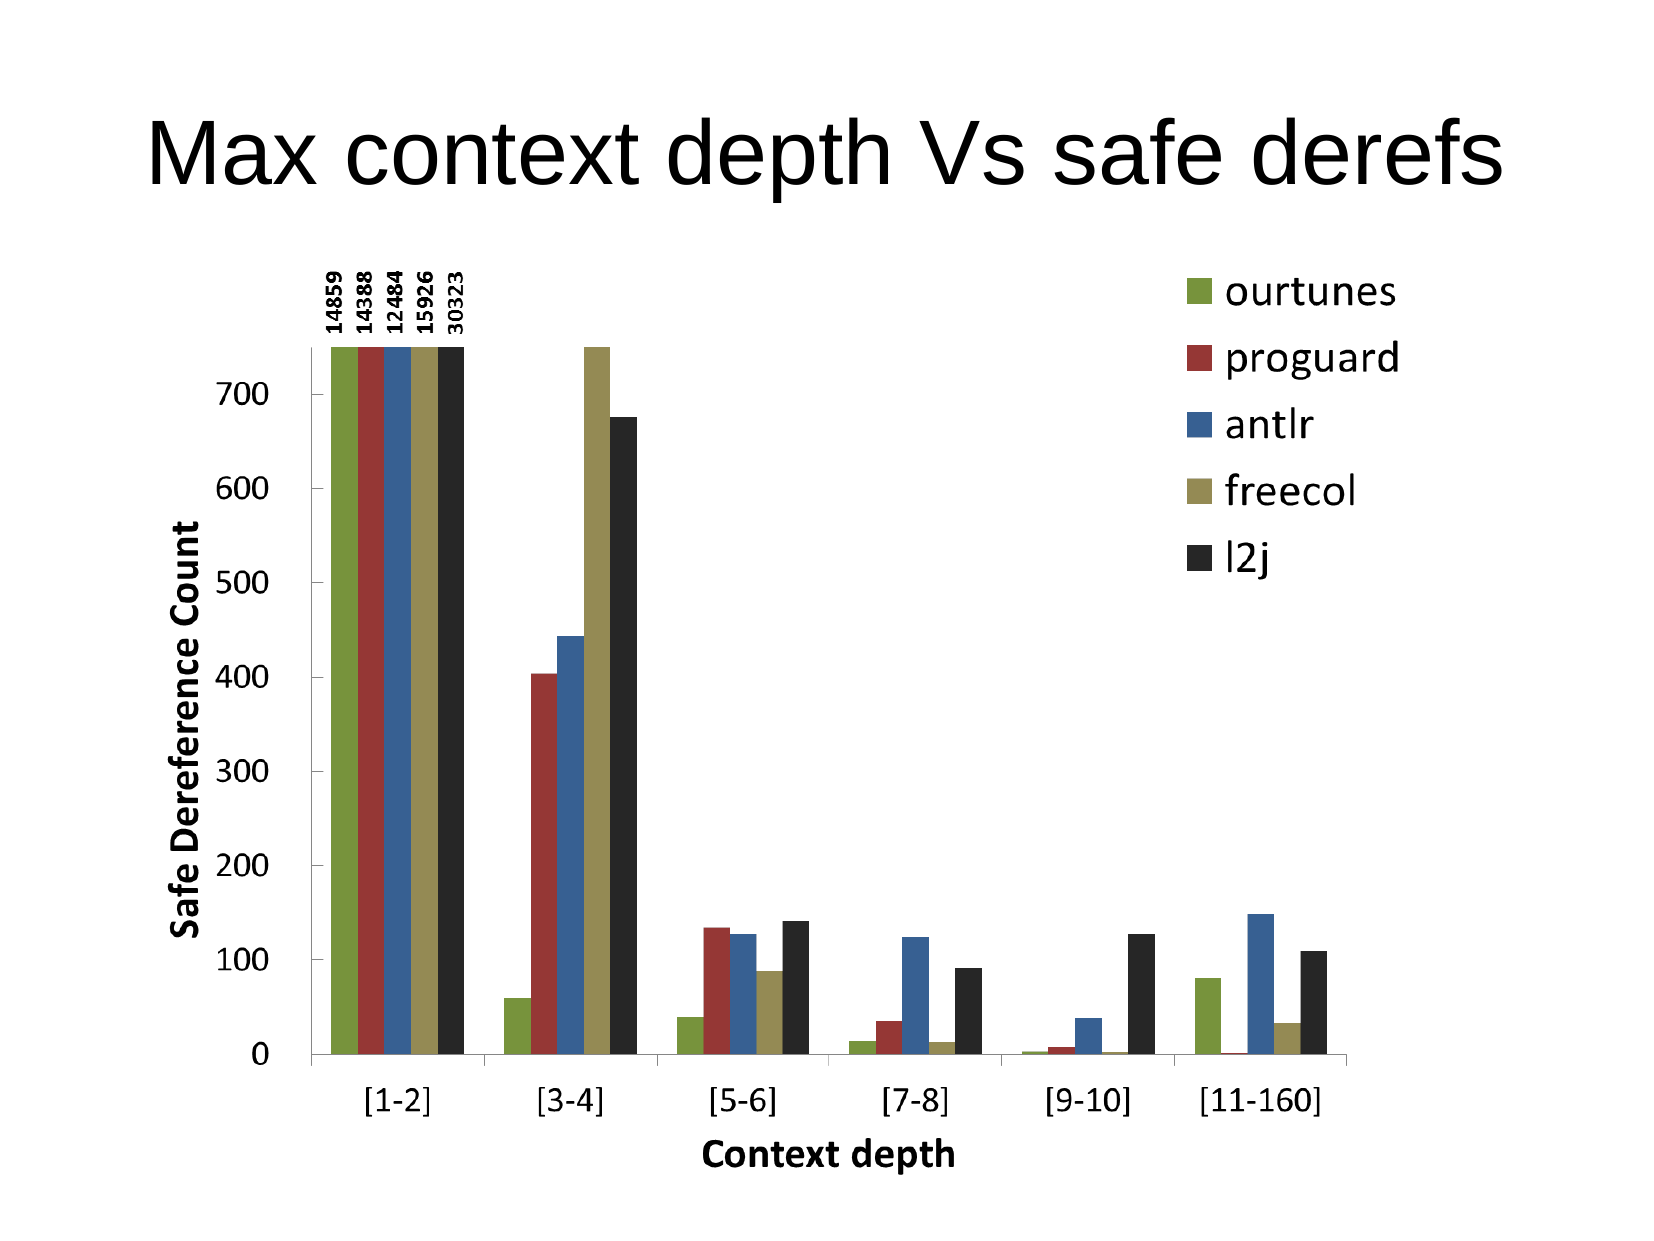

# Max context depth Vs safe derefs